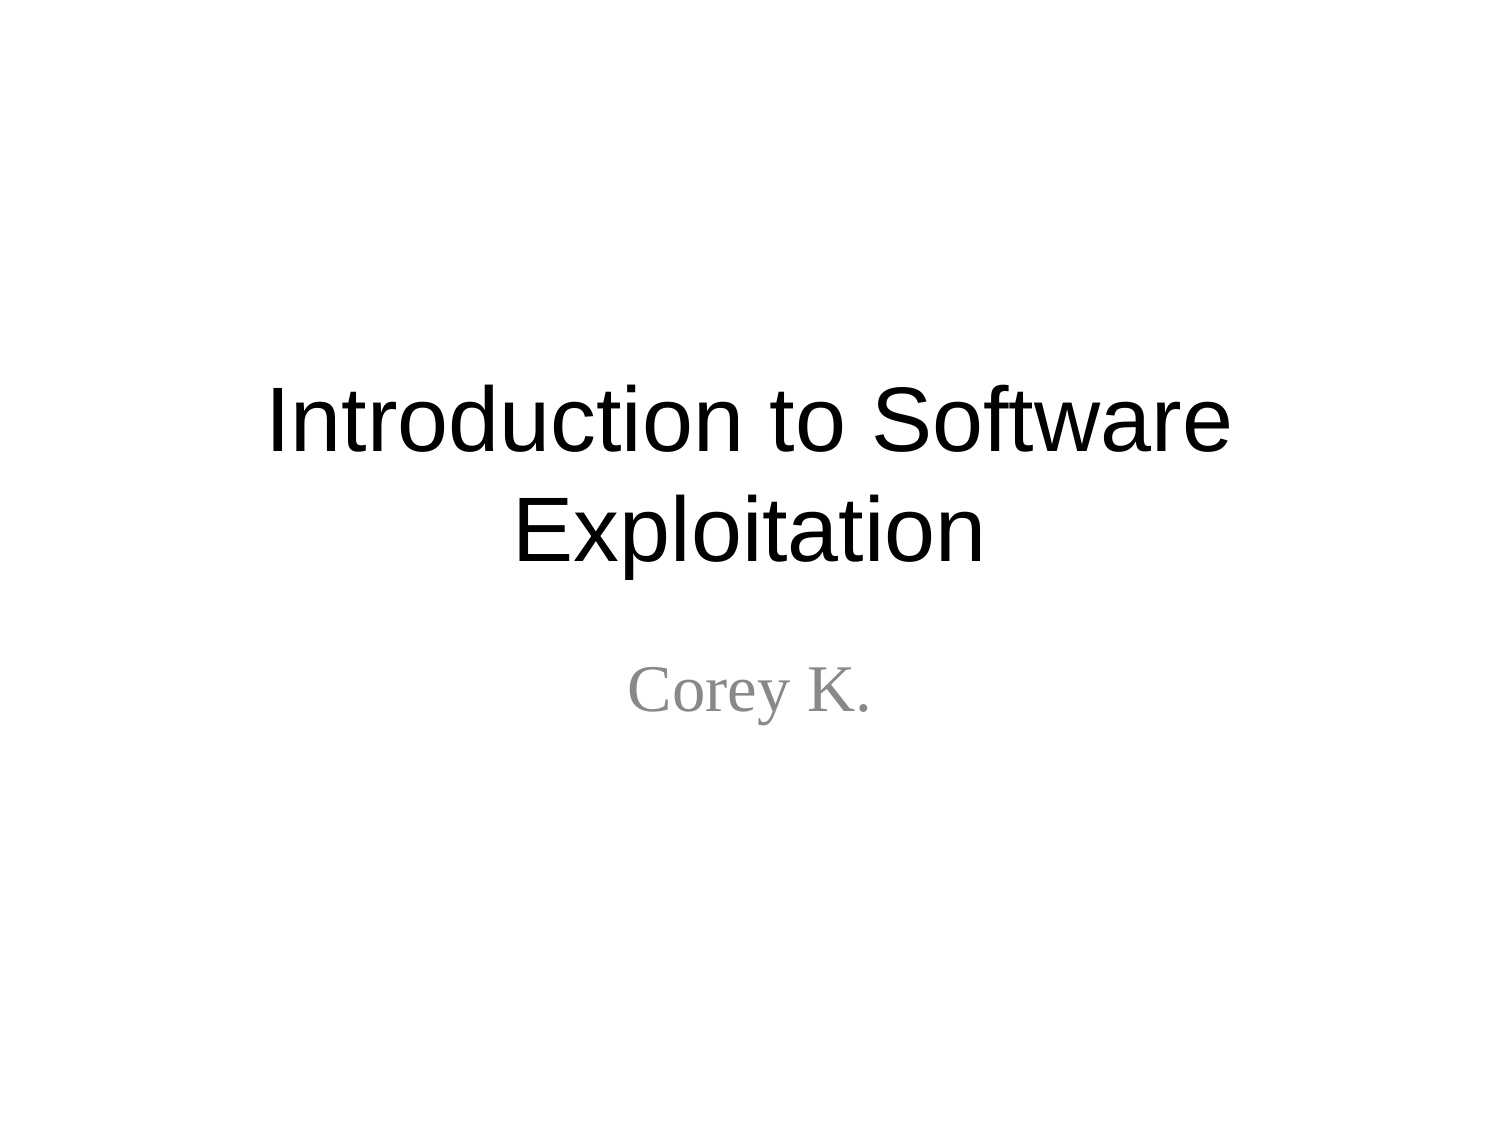

# Introduction to Software Exploitation
Corey K.